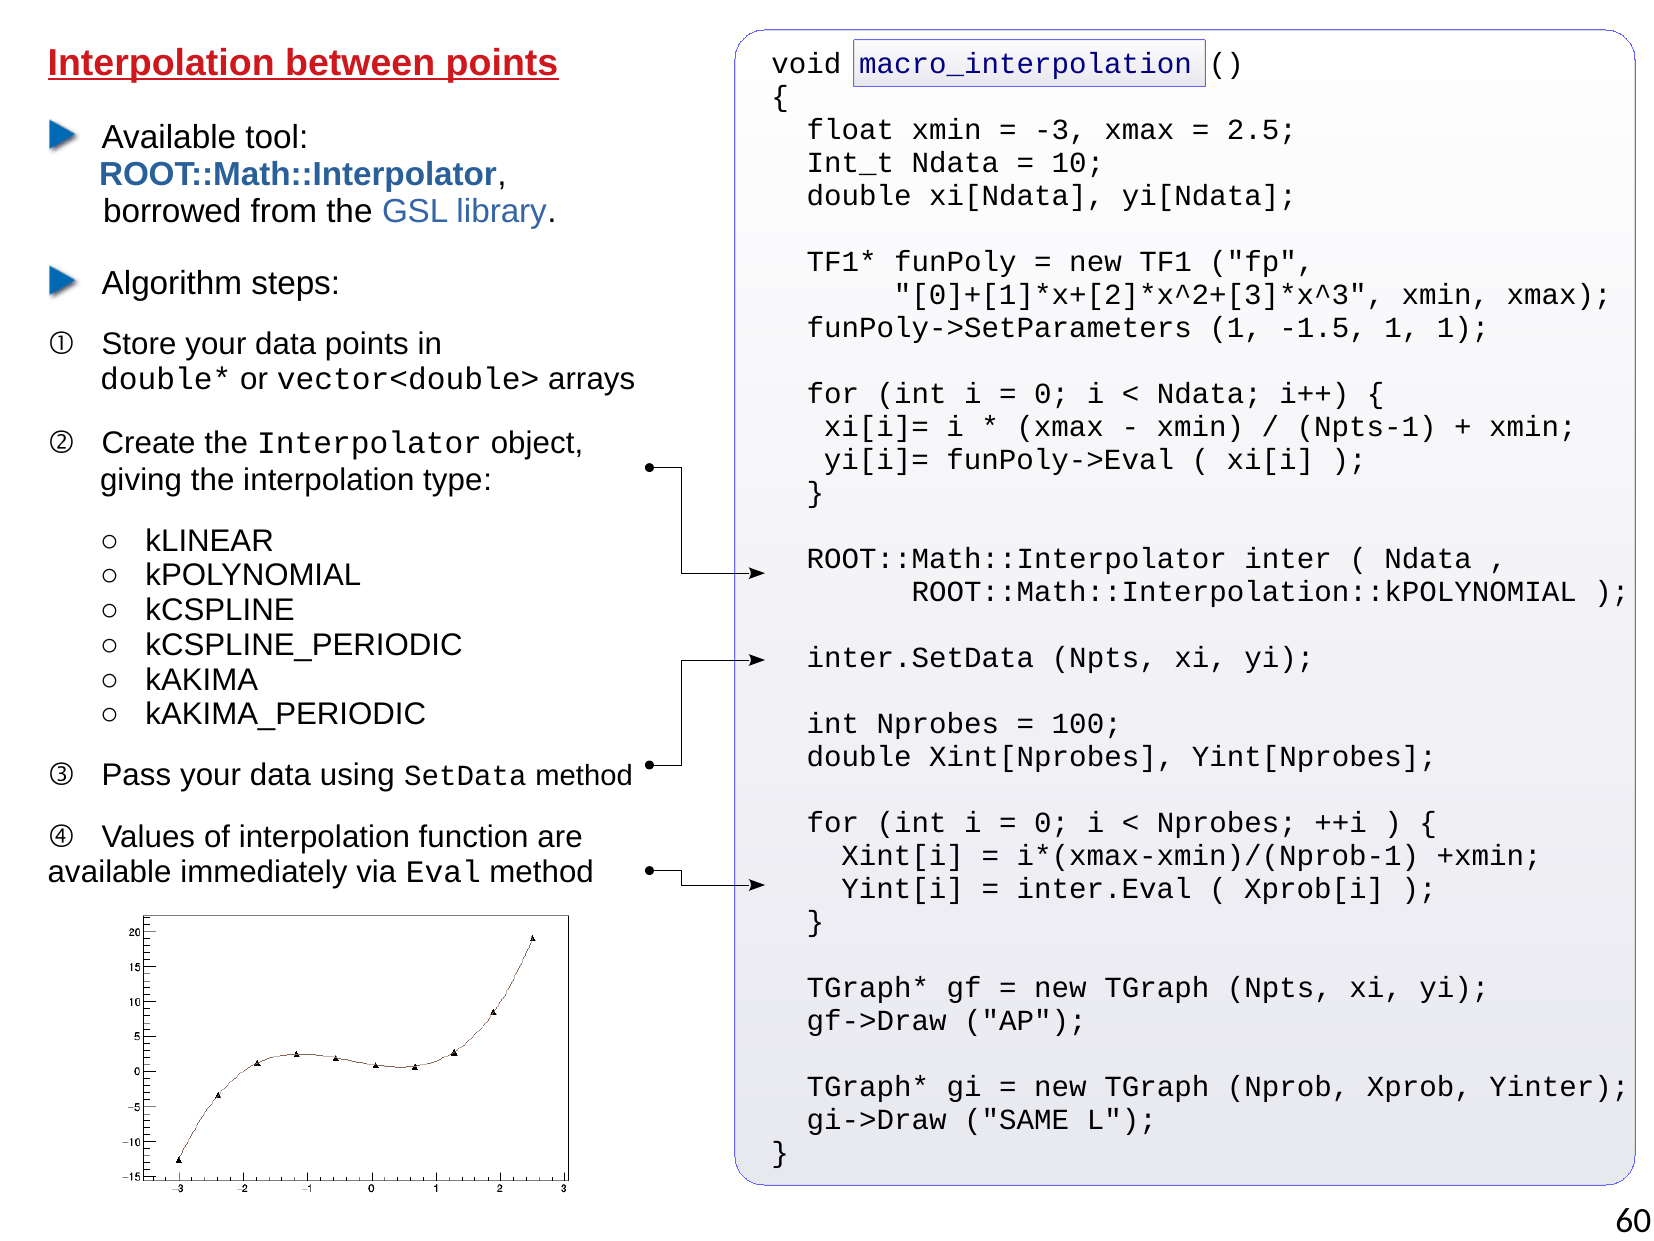

Interpolation between points
 Available tool:
 ROOT::Math::Interpolator,
 borrowed from the GSL library.
 Algorithm steps:
 Store your data points in
 double* or vector<double> arrays
 Create the Interpolator object,
 giving the interpolation type:
 ○ kLINEAR
 ○ kPOLYNOMIAL
 ○ kCSPLINE
 ○ kCSPLINE_PERIODIC
 ○ kAKIMA
 ○ kAKIMA_PERIODIC
 Pass your data using SetData method
 Values of interpolation function are available immediately via Eval method
void macro_interpolation ()
{
 float xmin = -3, xmax = 2.5;
 Int_t Ndata = 10;
 double xi[Ndata], yi[Ndata];
 TF1* funPoly = new TF1 ("fp",
 "[0]+[1]*x+[2]*x^2+[3]*x^3", xmin, xmax);
 funPoly->SetParameters (1, -1.5, 1, 1);
 for (int i = 0; i < Ndata; i++) {
 xi[i]= i * (xmax - xmin) / (Npts-1) + xmin;
 yi[i]= funPoly->Eval ( xi[i] );
 }
 ROOT::Math::Interpolator inter ( Ndata ,
 ROOT::Math::Interpolation::kPOLYNOMIAL );
 inter.SetData (Npts, xi, yi);
 int Nprobes = 100;
 double Xint[Nprobes], Yint[Nprobes];
 for (int i = 0; i < Nprobes; ++i ) {
 Xint[i] = i*(xmax-xmin)/(Nprob-1) +xmin;
 Yint[i] = inter.Eval ( Xprob[i] );
 }
 TGraph* gf = new TGraph (Npts, xi, yi);
 gf->Draw ("AP");
 TGraph* gi = new TGraph (Nprob, Xprob, Yinter);
 gi->Draw ("SAME L");
}